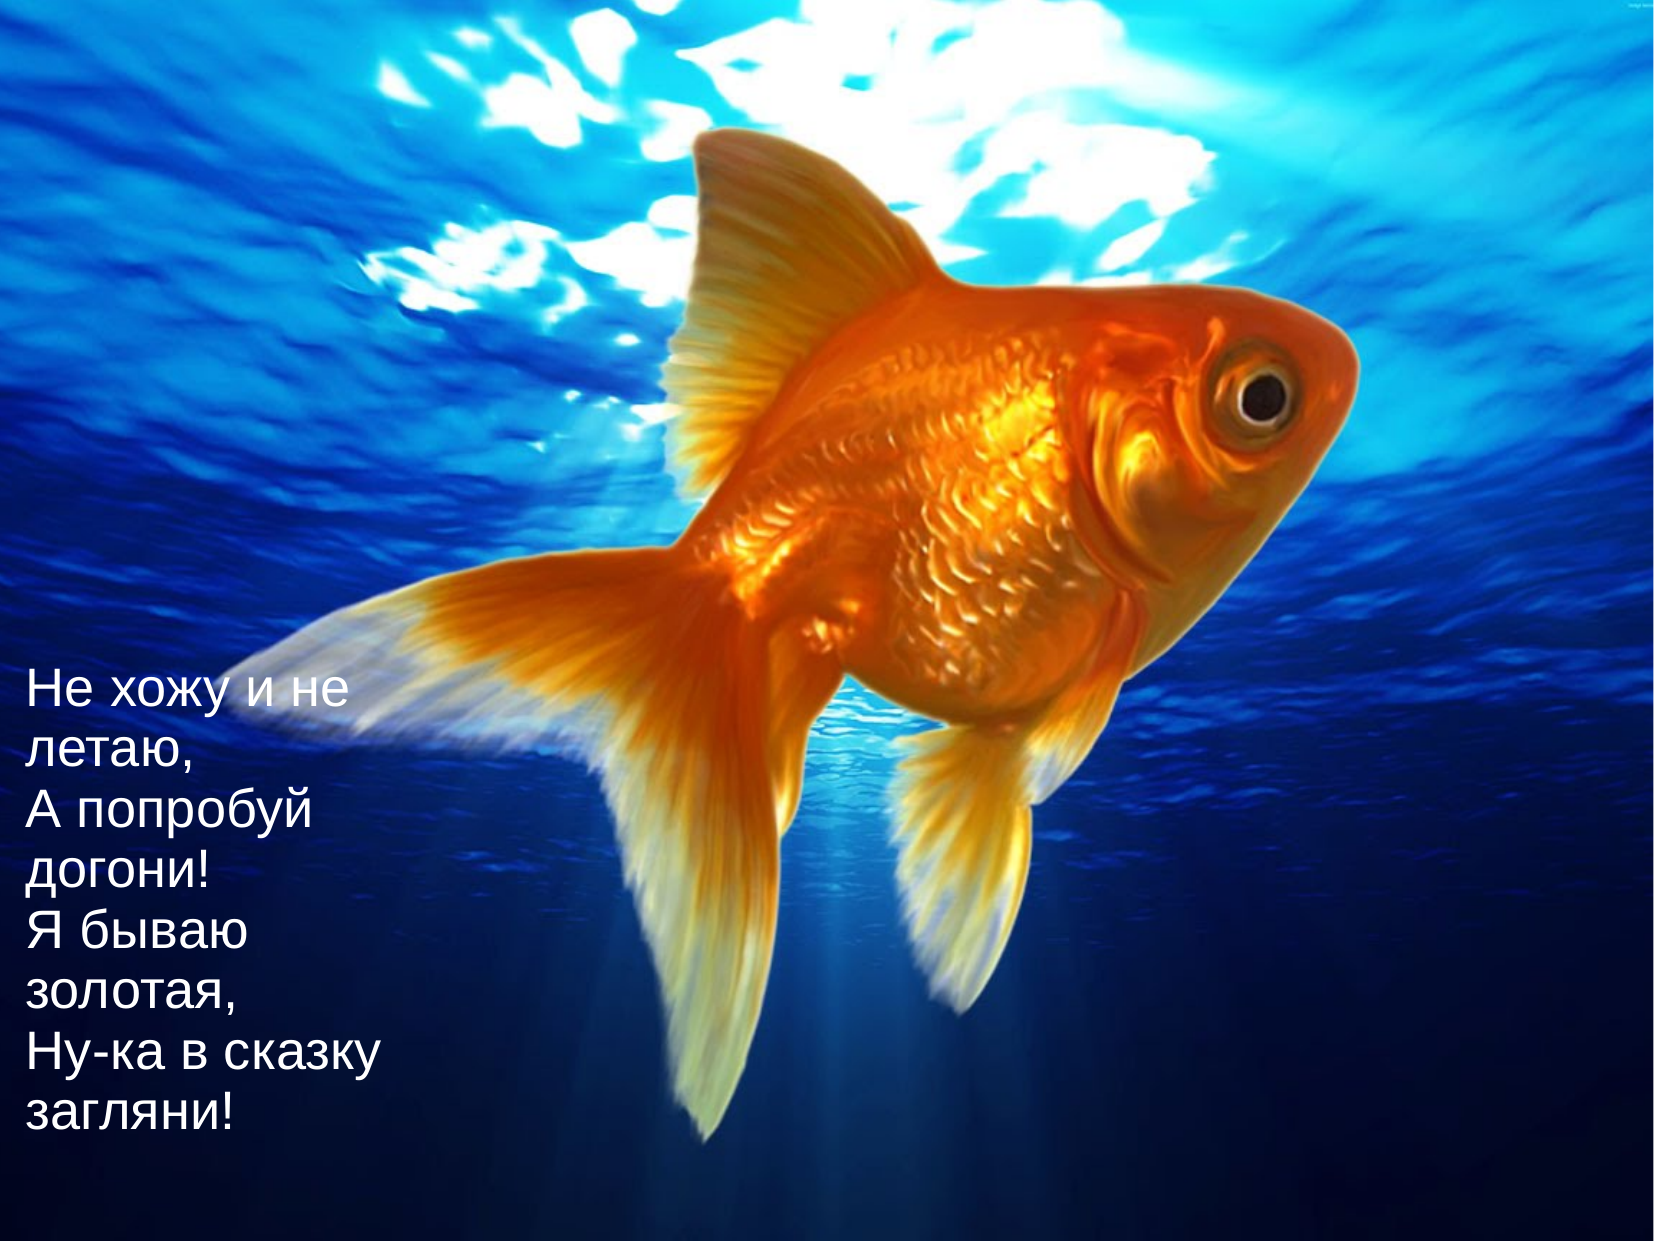

#
Не хожу и не летаю,
А попробуй догони!
Я бываю золотая,
Ну-ка в сказку загляни!
Не хожу и не летаю,
А попробуй догони!
Я бываю золотая,
Ну-ка в сказку загляни!